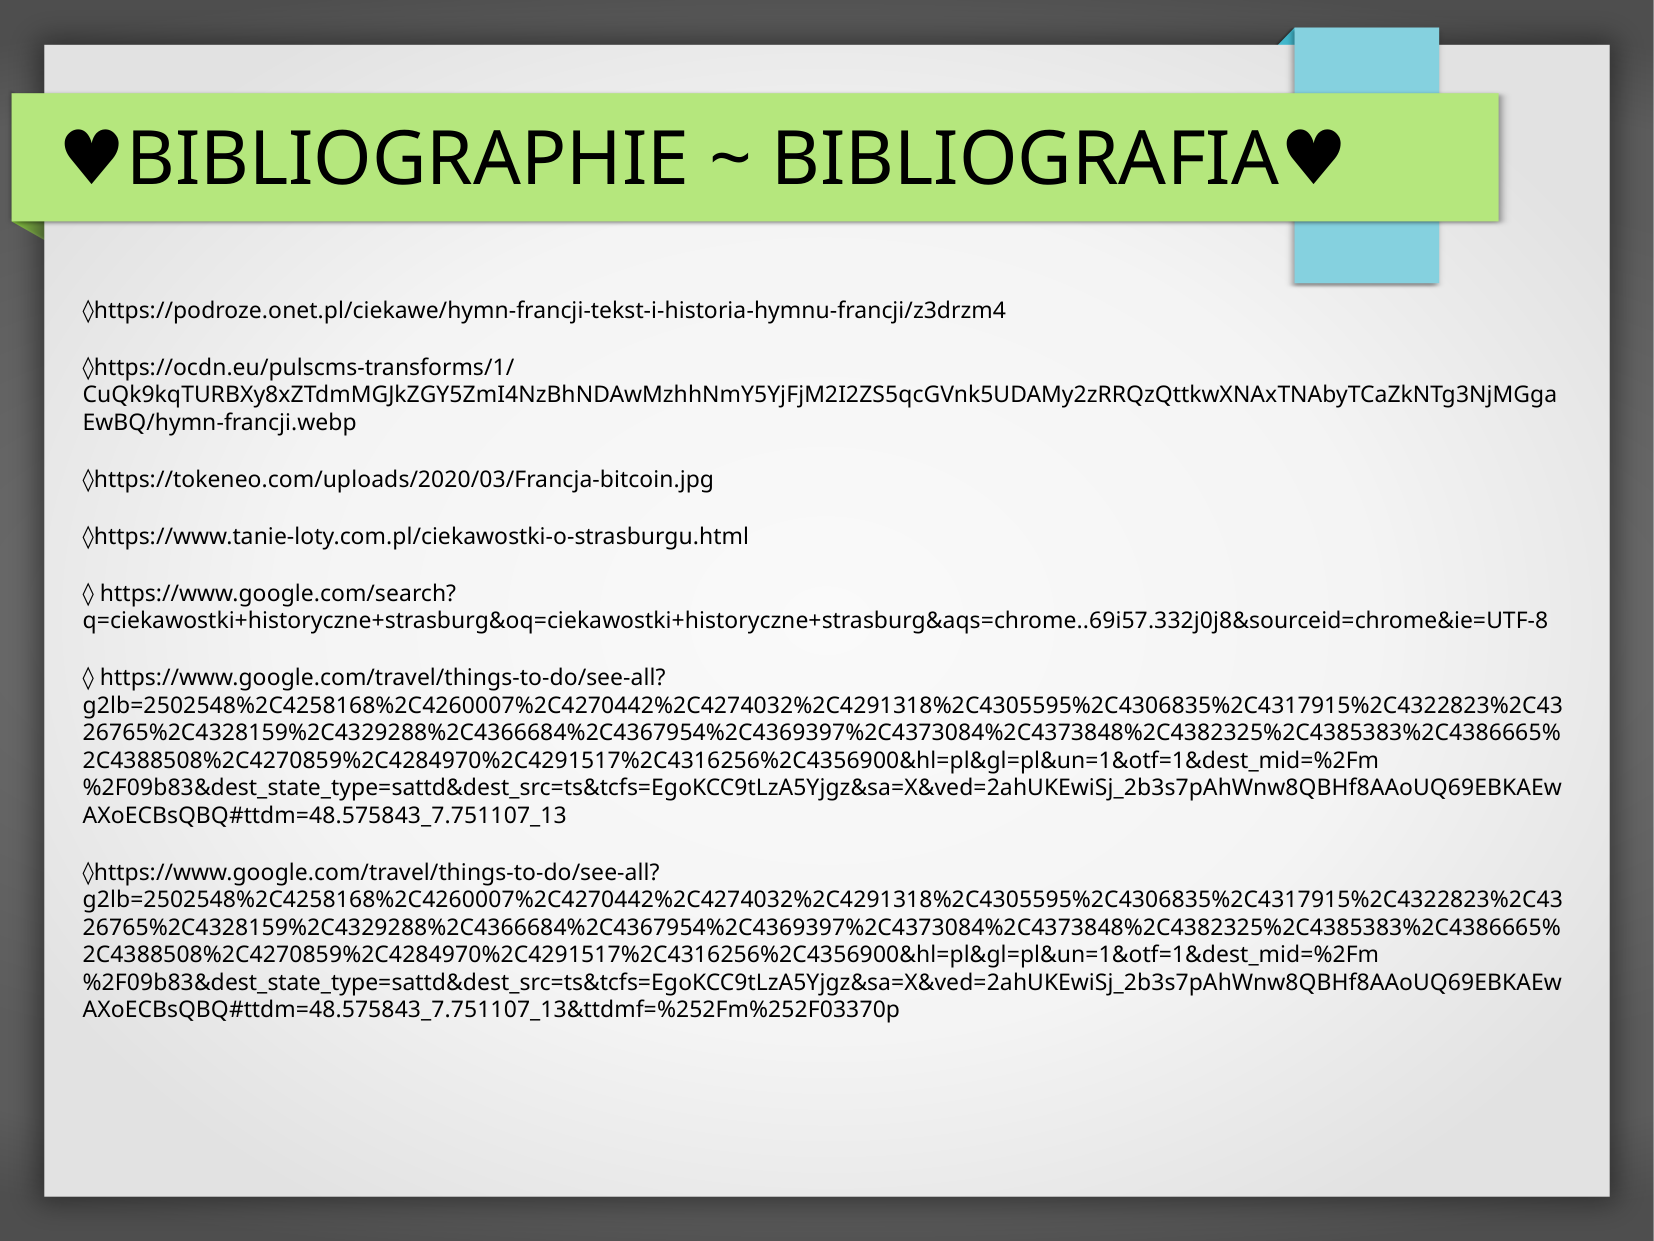

# ♥BIBLIOGRAPHIE ~ BIBLIOGRAFIA♥
◊https://podroze.onet.pl/ciekawe/hymn-francji-tekst-i-historia-hymnu-francji/z3drzm4
◊https://ocdn.eu/pulscms-transforms/1/CuQk9kqTURBXy8xZTdmMGJkZGY5ZmI4NzBhNDAwMzhhNmY5YjFjM2I2ZS5qcGVnk5UDAMy2zRRQzQttkwXNAxTNAbyTCaZkNTg3NjMGgaEwBQ/hymn-francji.webp
◊https://tokeneo.com/uploads/2020/03/Francja-bitcoin.jpg
◊https://www.tanie-loty.com.pl/ciekawostki-o-strasburgu.html
◊ https://www.google.com/search?q=ciekawostki+historyczne+strasburg&oq=ciekawostki+historyczne+strasburg&aqs=chrome..69i57.332j0j8&sourceid=chrome&ie=UTF-8
◊ https://www.google.com/travel/things-to-do/see-all?g2lb=2502548%2C4258168%2C4260007%2C4270442%2C4274032%2C4291318%2C4305595%2C4306835%2C4317915%2C4322823%2C4326765%2C4328159%2C4329288%2C4366684%2C4367954%2C4369397%2C4373084%2C4373848%2C4382325%2C4385383%2C4386665%2C4388508%2C4270859%2C4284970%2C4291517%2C4316256%2C4356900&hl=pl&gl=pl&un=1&otf=1&dest_mid=%2Fm%2F09b83&dest_state_type=sattd&dest_src=ts&tcfs=EgoKCC9tLzA5Yjgz&sa=X&ved=2ahUKEwiSj_2b3s7pAhWnw8QBHf8AAoUQ69EBKAEwAXoECBsQBQ#ttdm=48.575843_7.751107_13
◊https://www.google.com/travel/things-to-do/see-all?g2lb=2502548%2C4258168%2C4260007%2C4270442%2C4274032%2C4291318%2C4305595%2C4306835%2C4317915%2C4322823%2C4326765%2C4328159%2C4329288%2C4366684%2C4367954%2C4369397%2C4373084%2C4373848%2C4382325%2C4385383%2C4386665%2C4388508%2C4270859%2C4284970%2C4291517%2C4316256%2C4356900&hl=pl&gl=pl&un=1&otf=1&dest_mid=%2Fm%2F09b83&dest_state_type=sattd&dest_src=ts&tcfs=EgoKCC9tLzA5Yjgz&sa=X&ved=2ahUKEwiSj_2b3s7pAhWnw8QBHf8AAoUQ69EBKAEwAXoECBsQBQ#ttdm=48.575843_7.751107_13&ttdmf=%252Fm%252F03370p